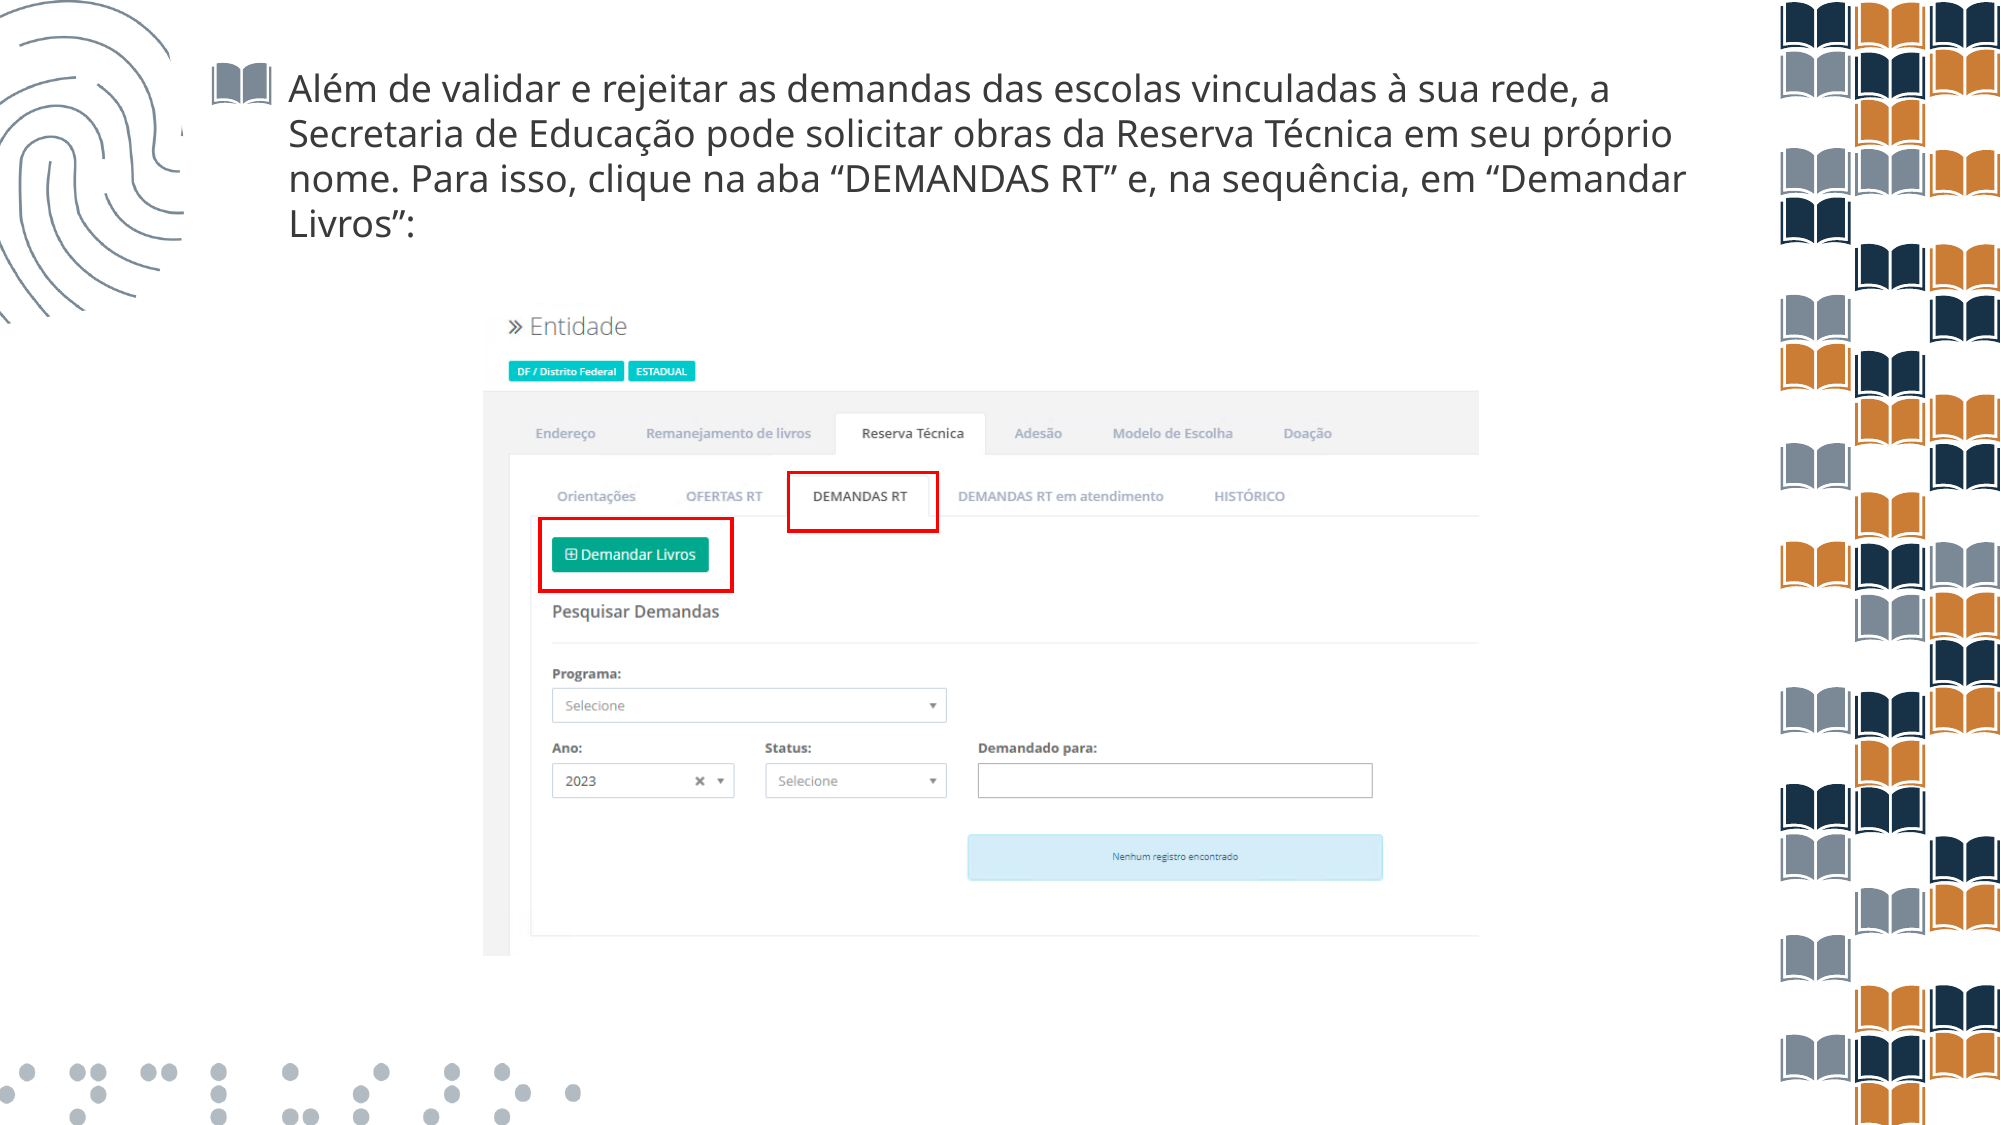

Além de validar e rejeitar as demandas das escolas vinculadas à sua rede, a Secretaria de Educação pode solicitar obras da Reserva Técnica em seu próprio nome. Para isso, clique na aba “DEMANDAS RT” e, na sequência, em “Demandar Livros”: